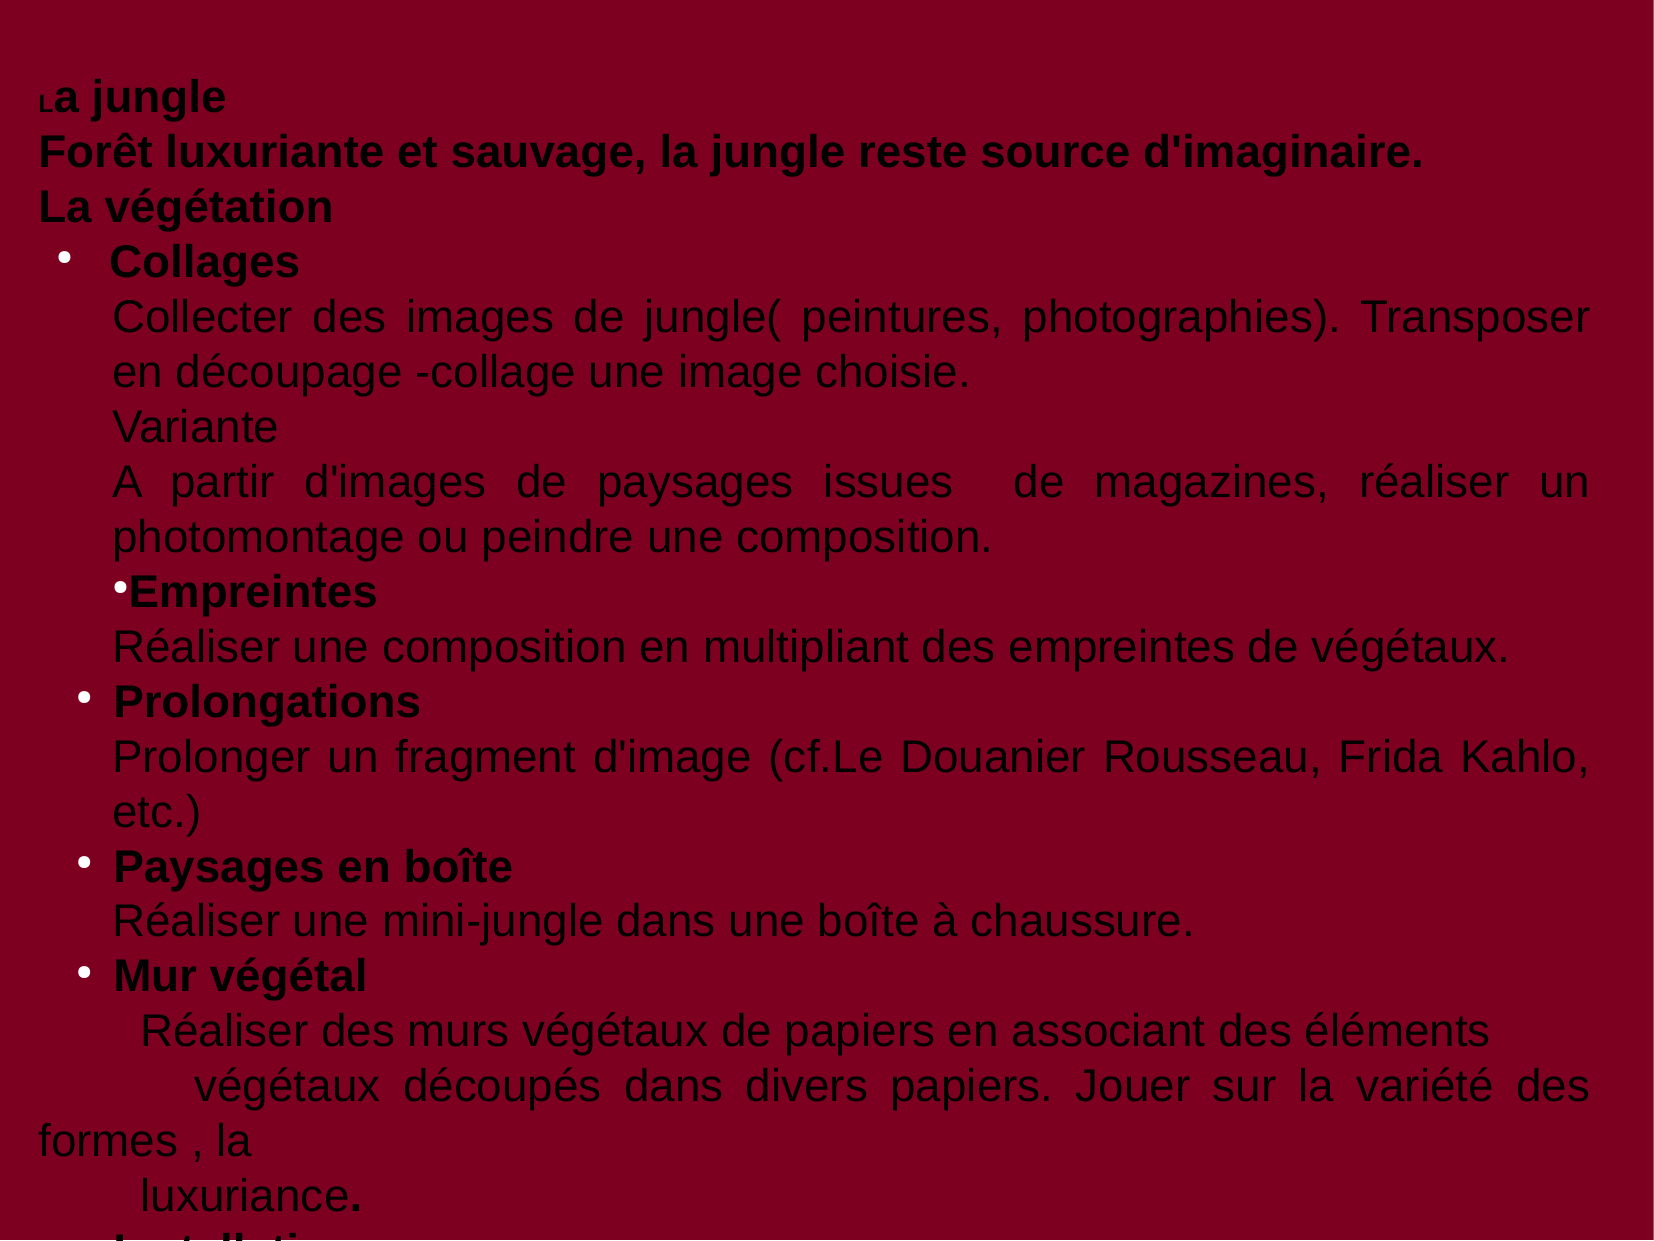

# La jungle
Forêt luxuriante et sauvage, la jungle reste source d'imaginaire.
La végétation
Collages
Collecter des images de jungle( peintures, photographies). Transposer en découpage -collage une image choisie.
Variante
A partir d'images de paysages issues de magazines, réaliser un photomontage ou peindre une composition.
Empreintes
Réaliser une composition en multipliant des empreintes de végétaux.
Prolongations
Prolonger un fragment d'image (cf.Le Douanier Rousseau, Frida Kahlo, etc.)
Paysages en boîte
Réaliser une mini-jungle dans une boîte à chaussure.
Mur végétal
 Réaliser des murs végétaux de papiers en associant des éléments
 végétaux découpés dans divers papiers. Jouer sur la variété des formes , la
 luxuriance.
Installation
 Modifier un espace habituel en coin de jungle en utilisant des papiers
 divers. Les froisser,les tresser, les découper, les assembler afin de créer un
 univers amazonien